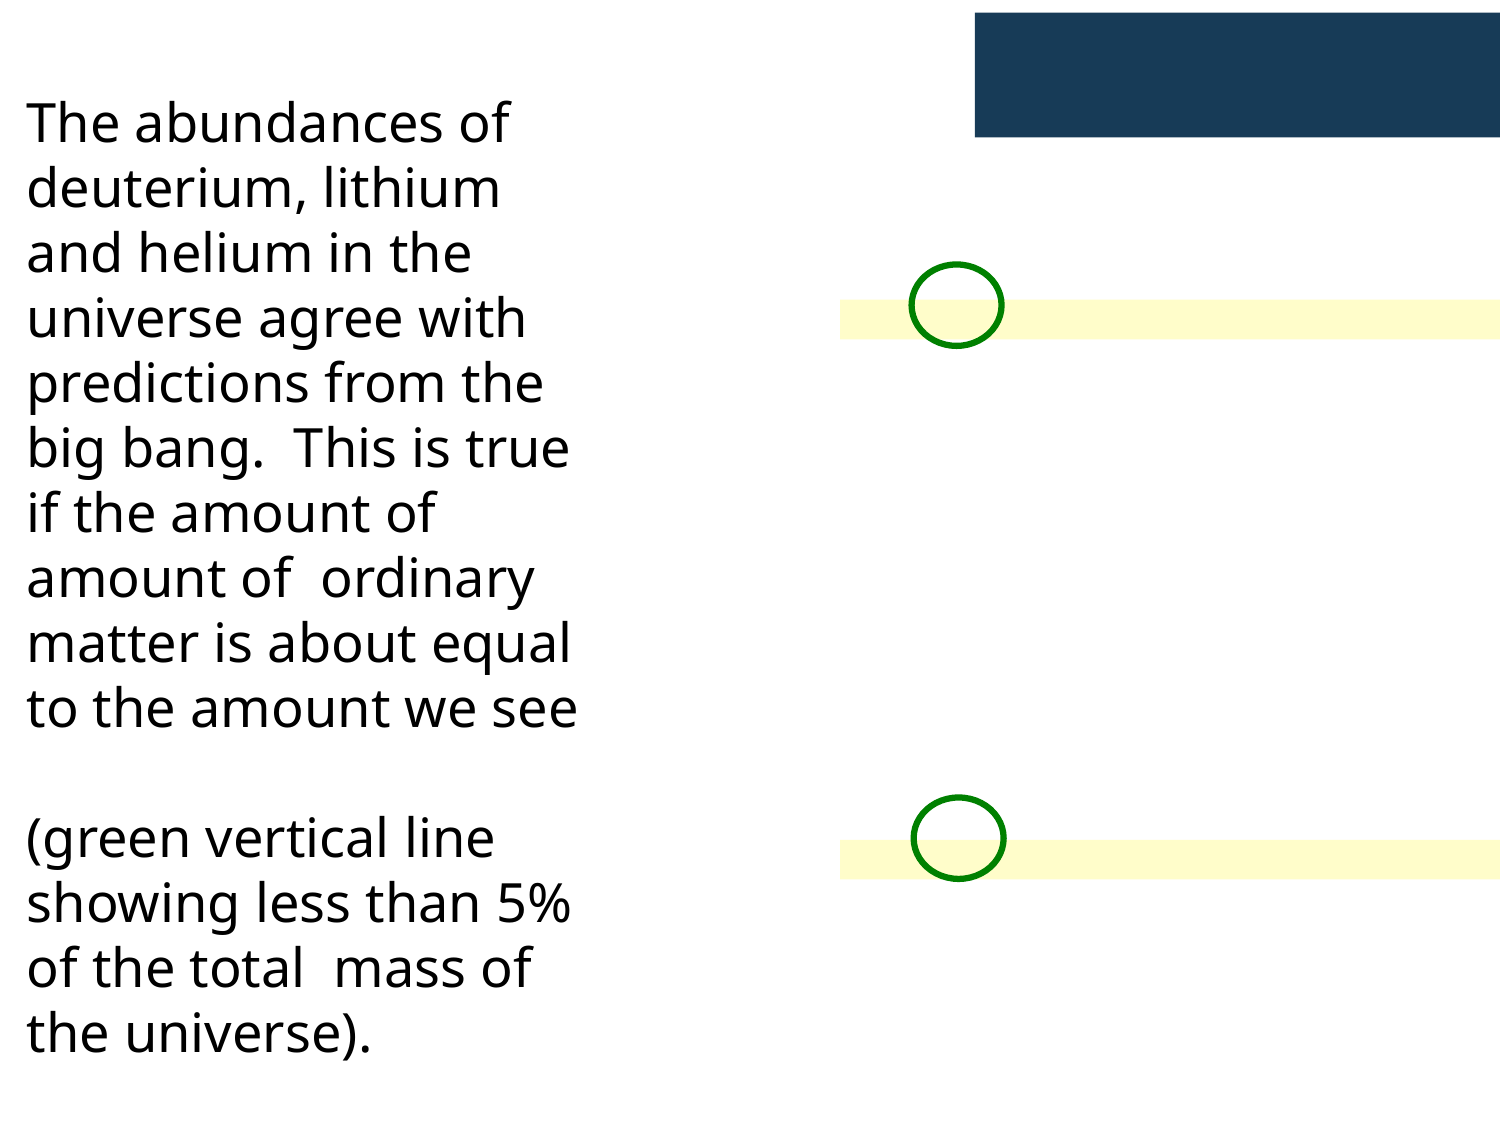

The abundances of deuterium, lithium and helium in the universe agree with predictions from the big bang. This is true if the amount of amount of ordinary
matter is about equal to the amount we see
(green vertical line showing less than 5% of the total mass of the universe).